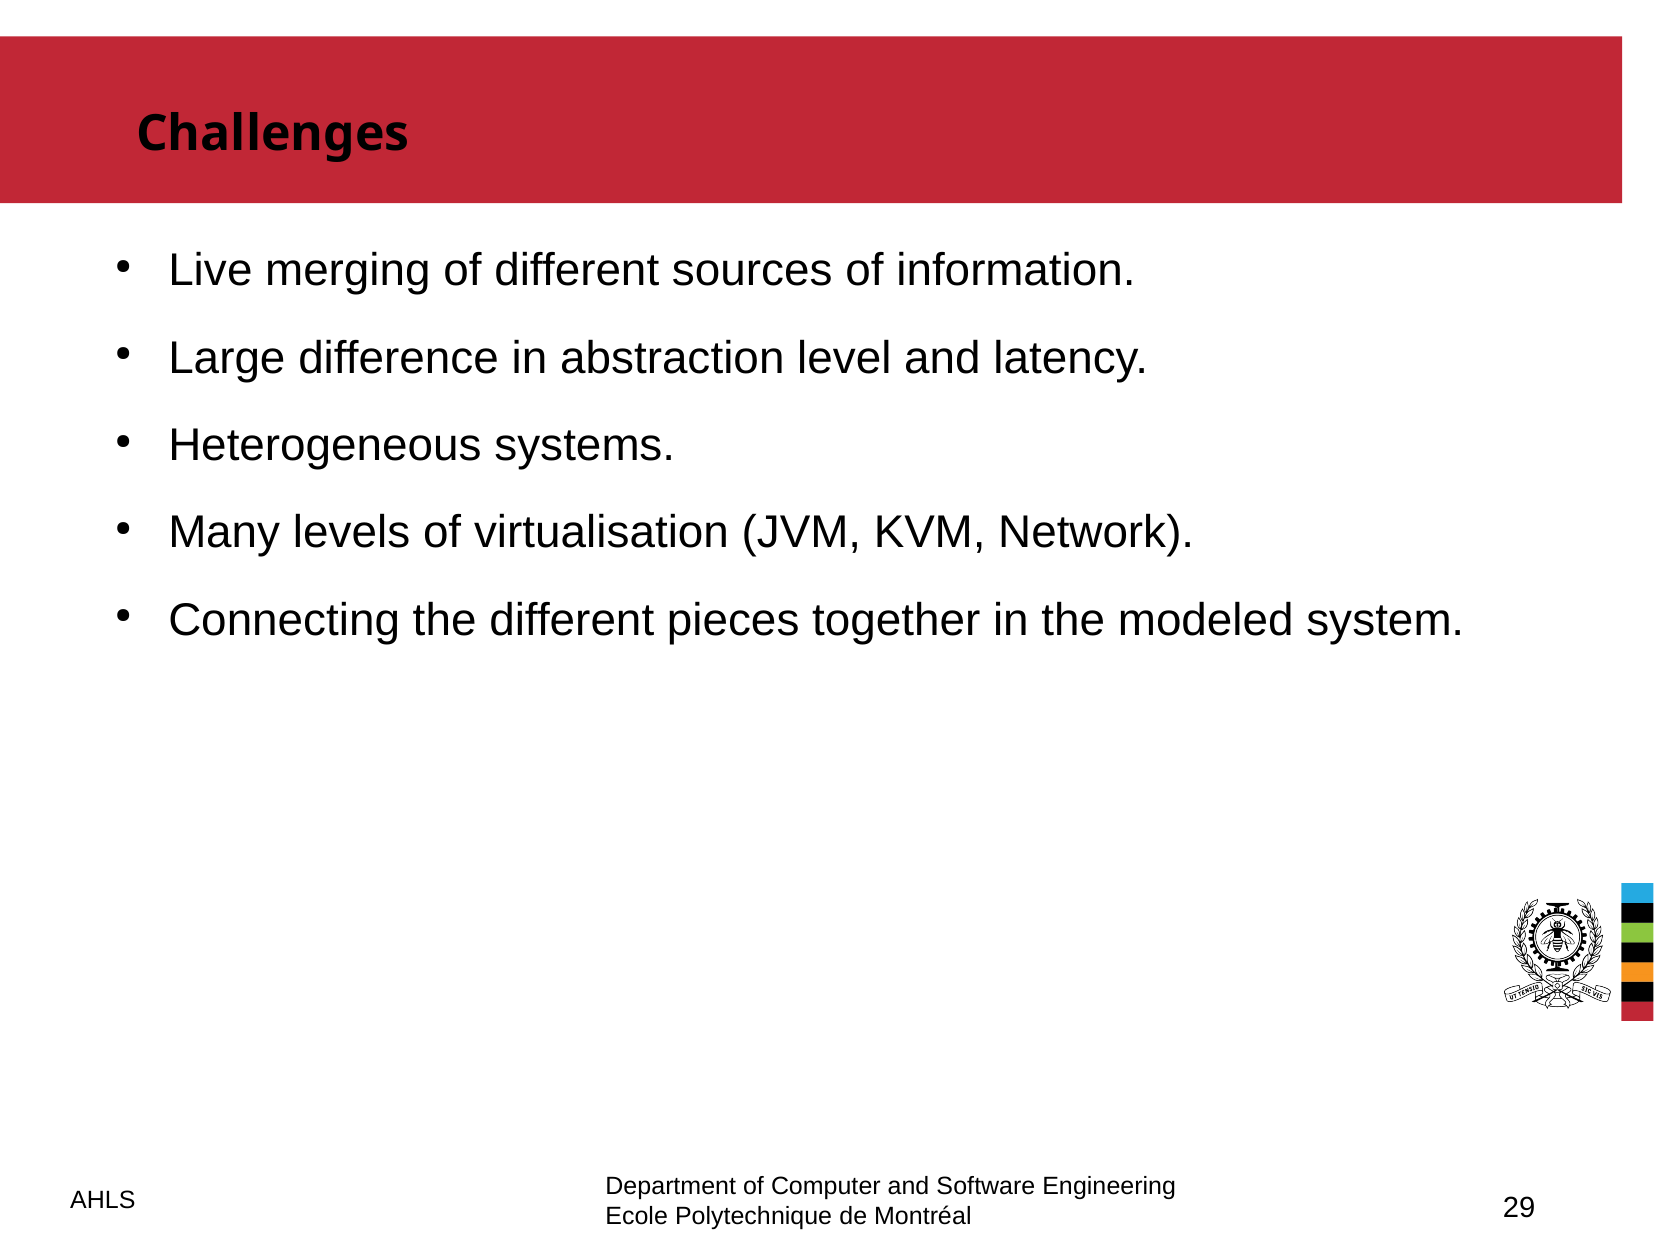

# Challenges
Live merging of different sources of information.
Large difference in abstraction level and latency.
Heterogeneous systems.
Many levels of virtualisation (JVM, KVM, Network).
Connecting the different pieces together in the modeled system.